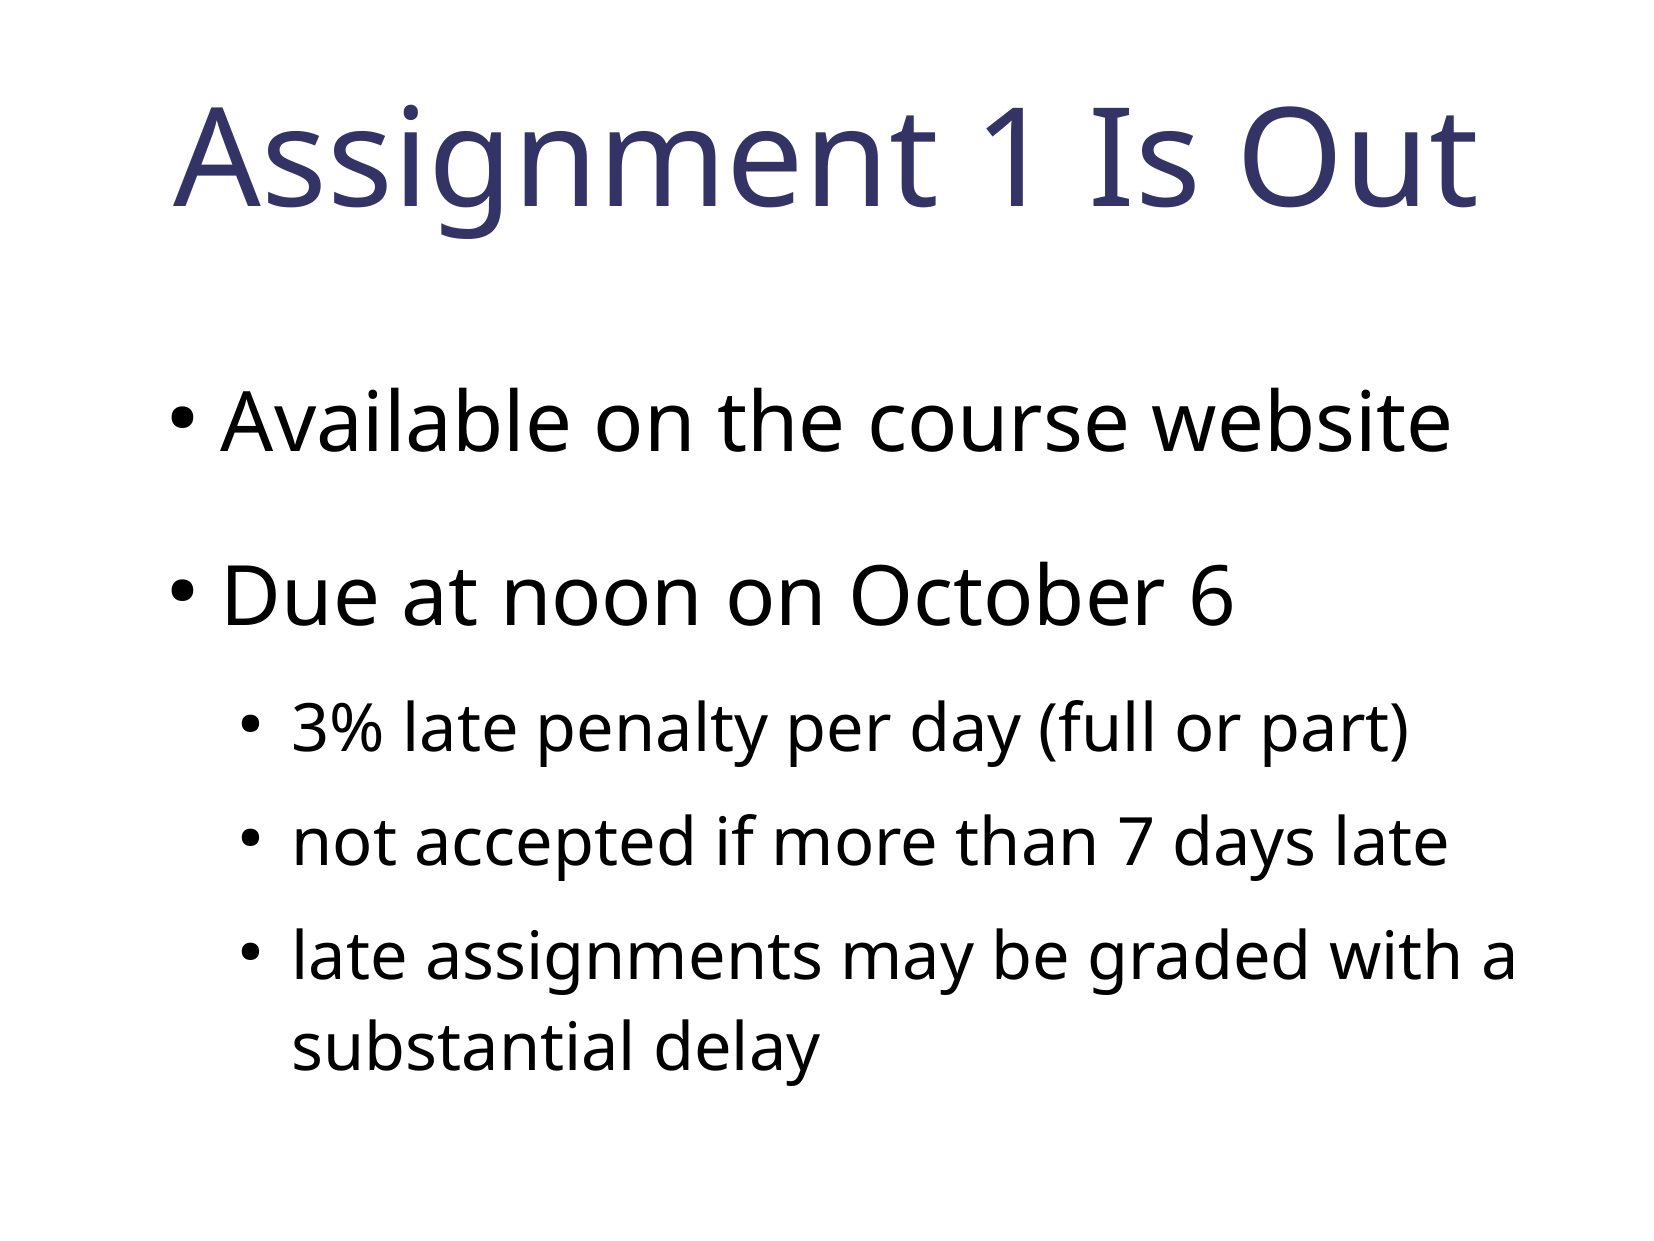

# Assignment 1 Is Out
Available on the course website
Due at noon on October 6
3% late penalty per day (full or part)
not accepted if more than 7 days late
late assignments may be graded with a substantial delay